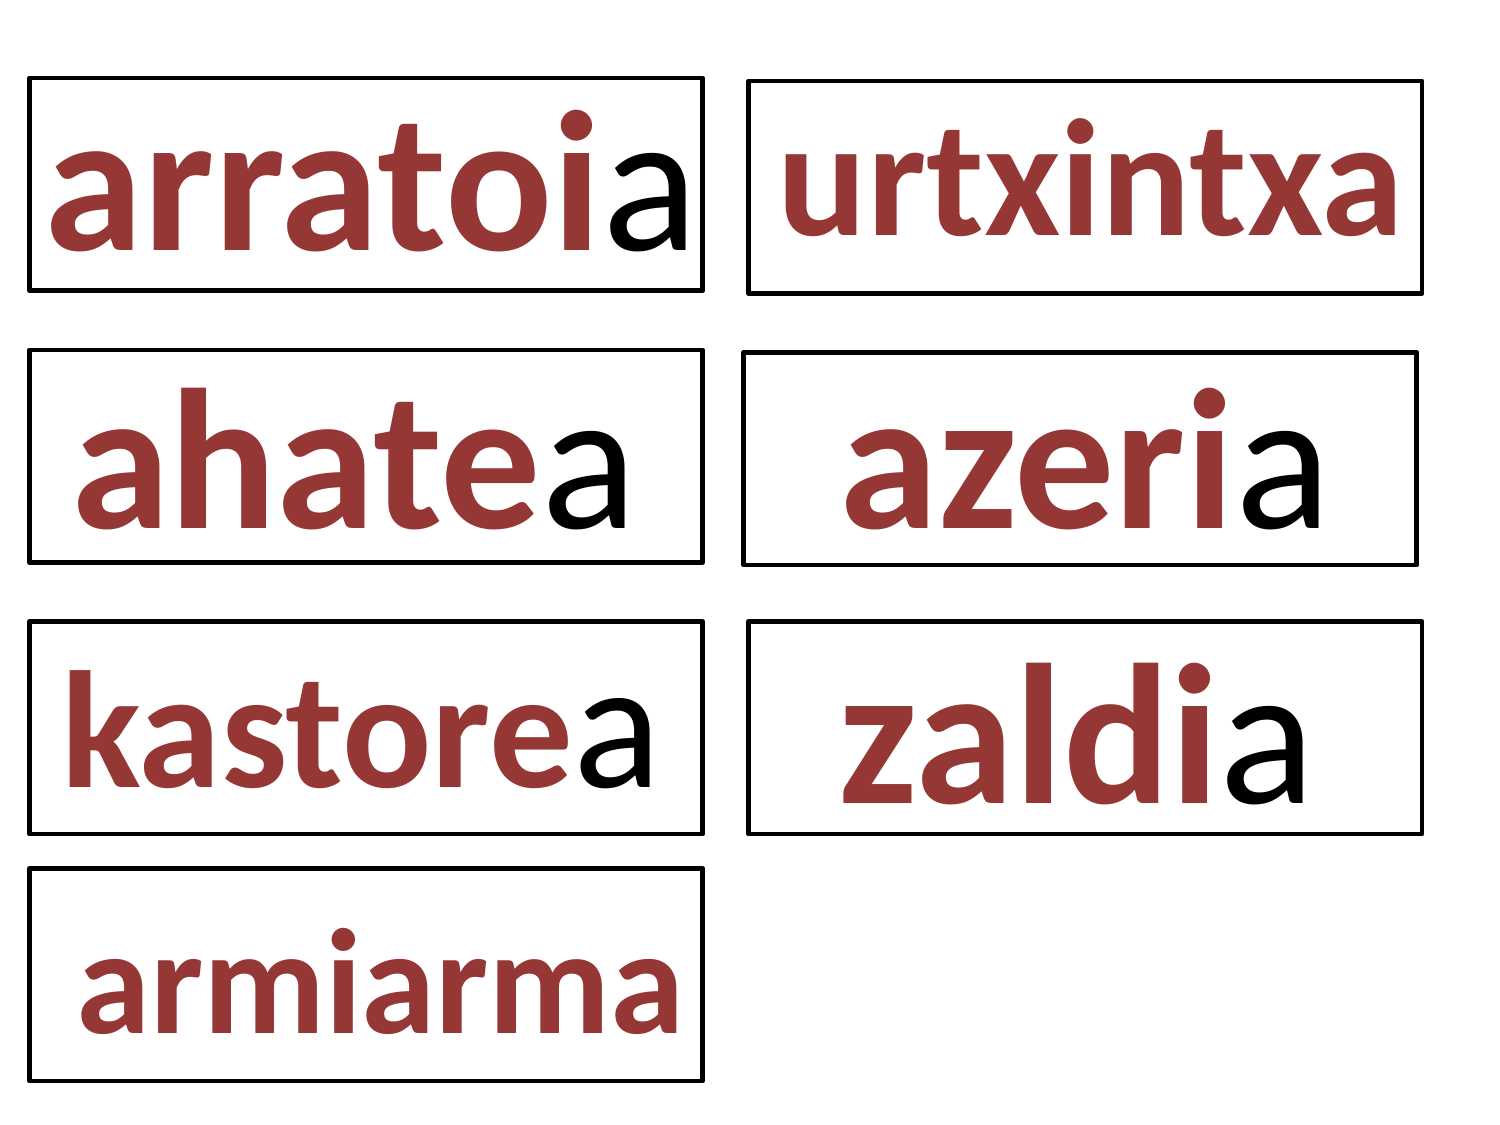

arratoia
urtxintxa
ahatea
azeria
kastorea
zaldia
armiarma